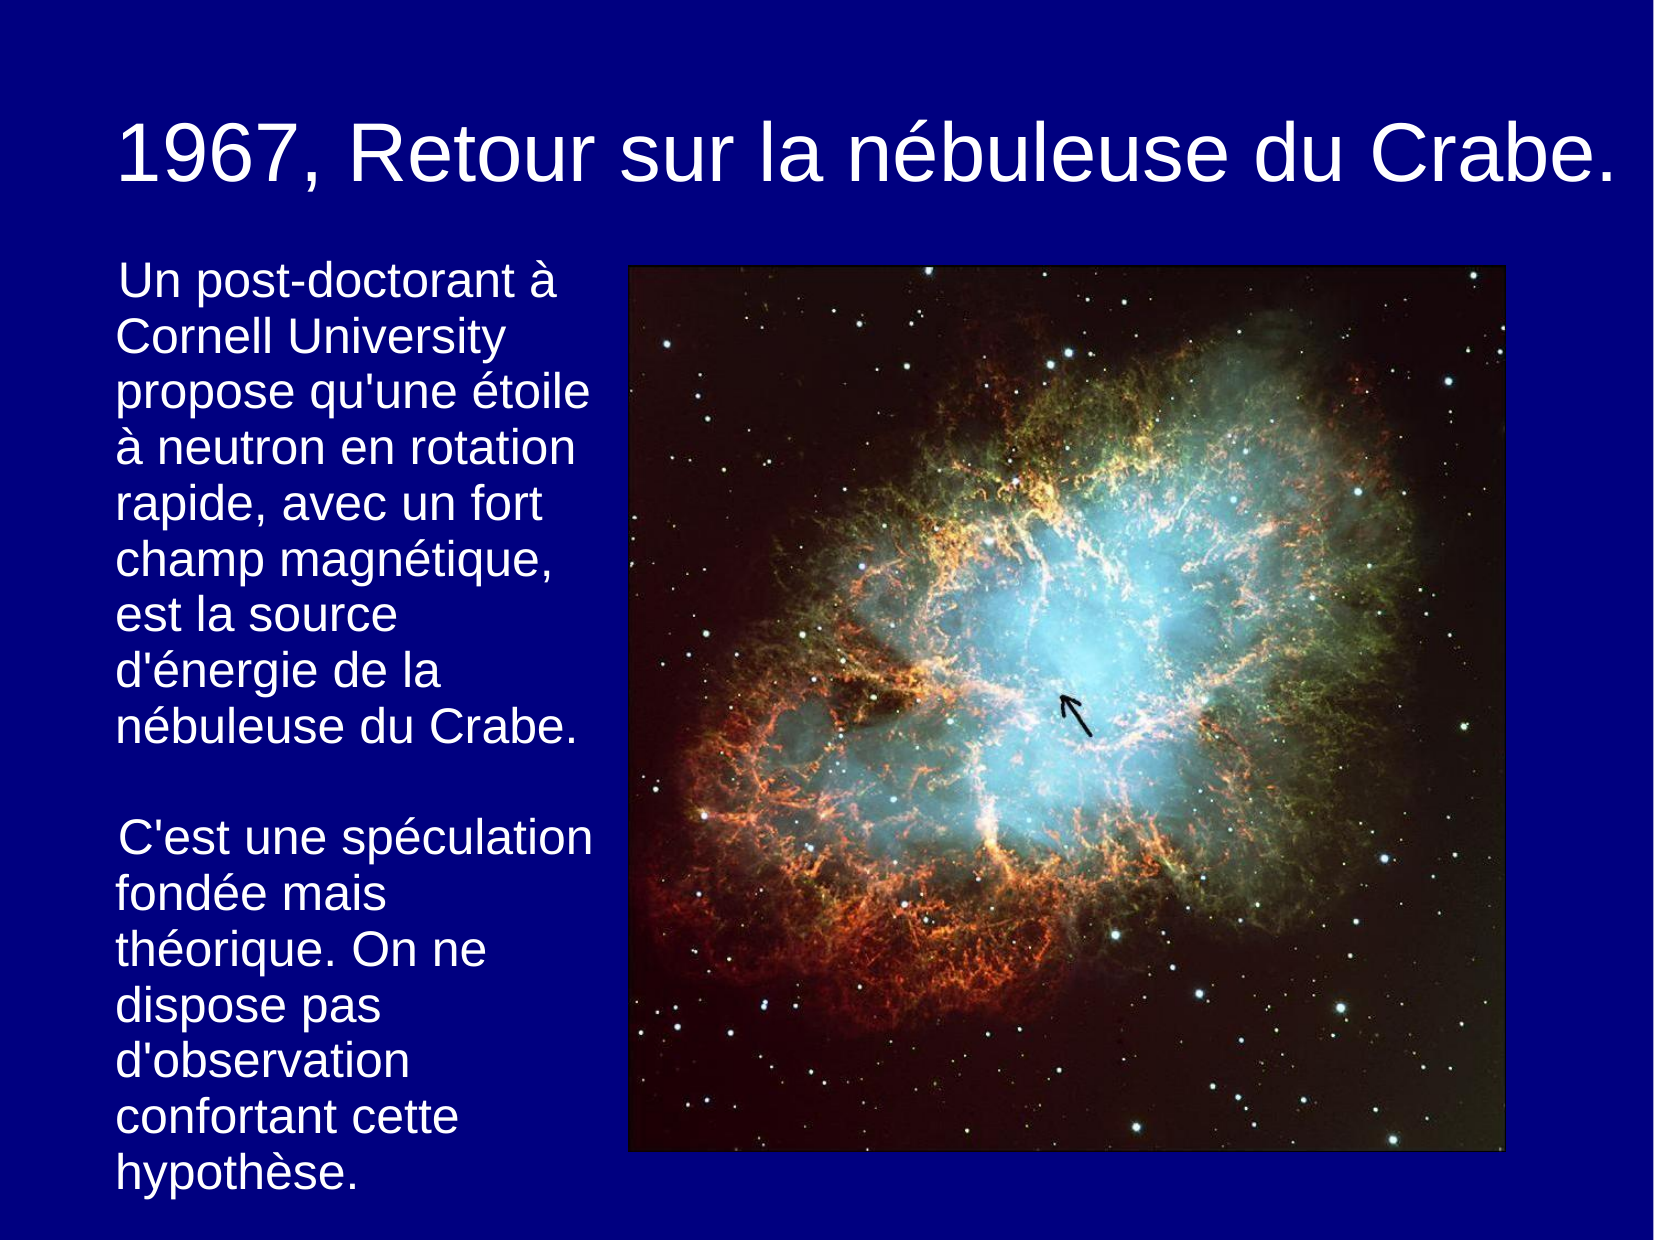

# 1967, Retour sur la nébuleuse du Crabe.
 Un post-doctorant à Cornell University propose qu'une étoile à neutron en rotation rapide, avec un fort champ magnétique, est la source d'énergie de la nébuleuse du Crabe.
 C'est une spéculation fondée mais théorique. On ne dispose pas d'observation confortant cette hypothèse.